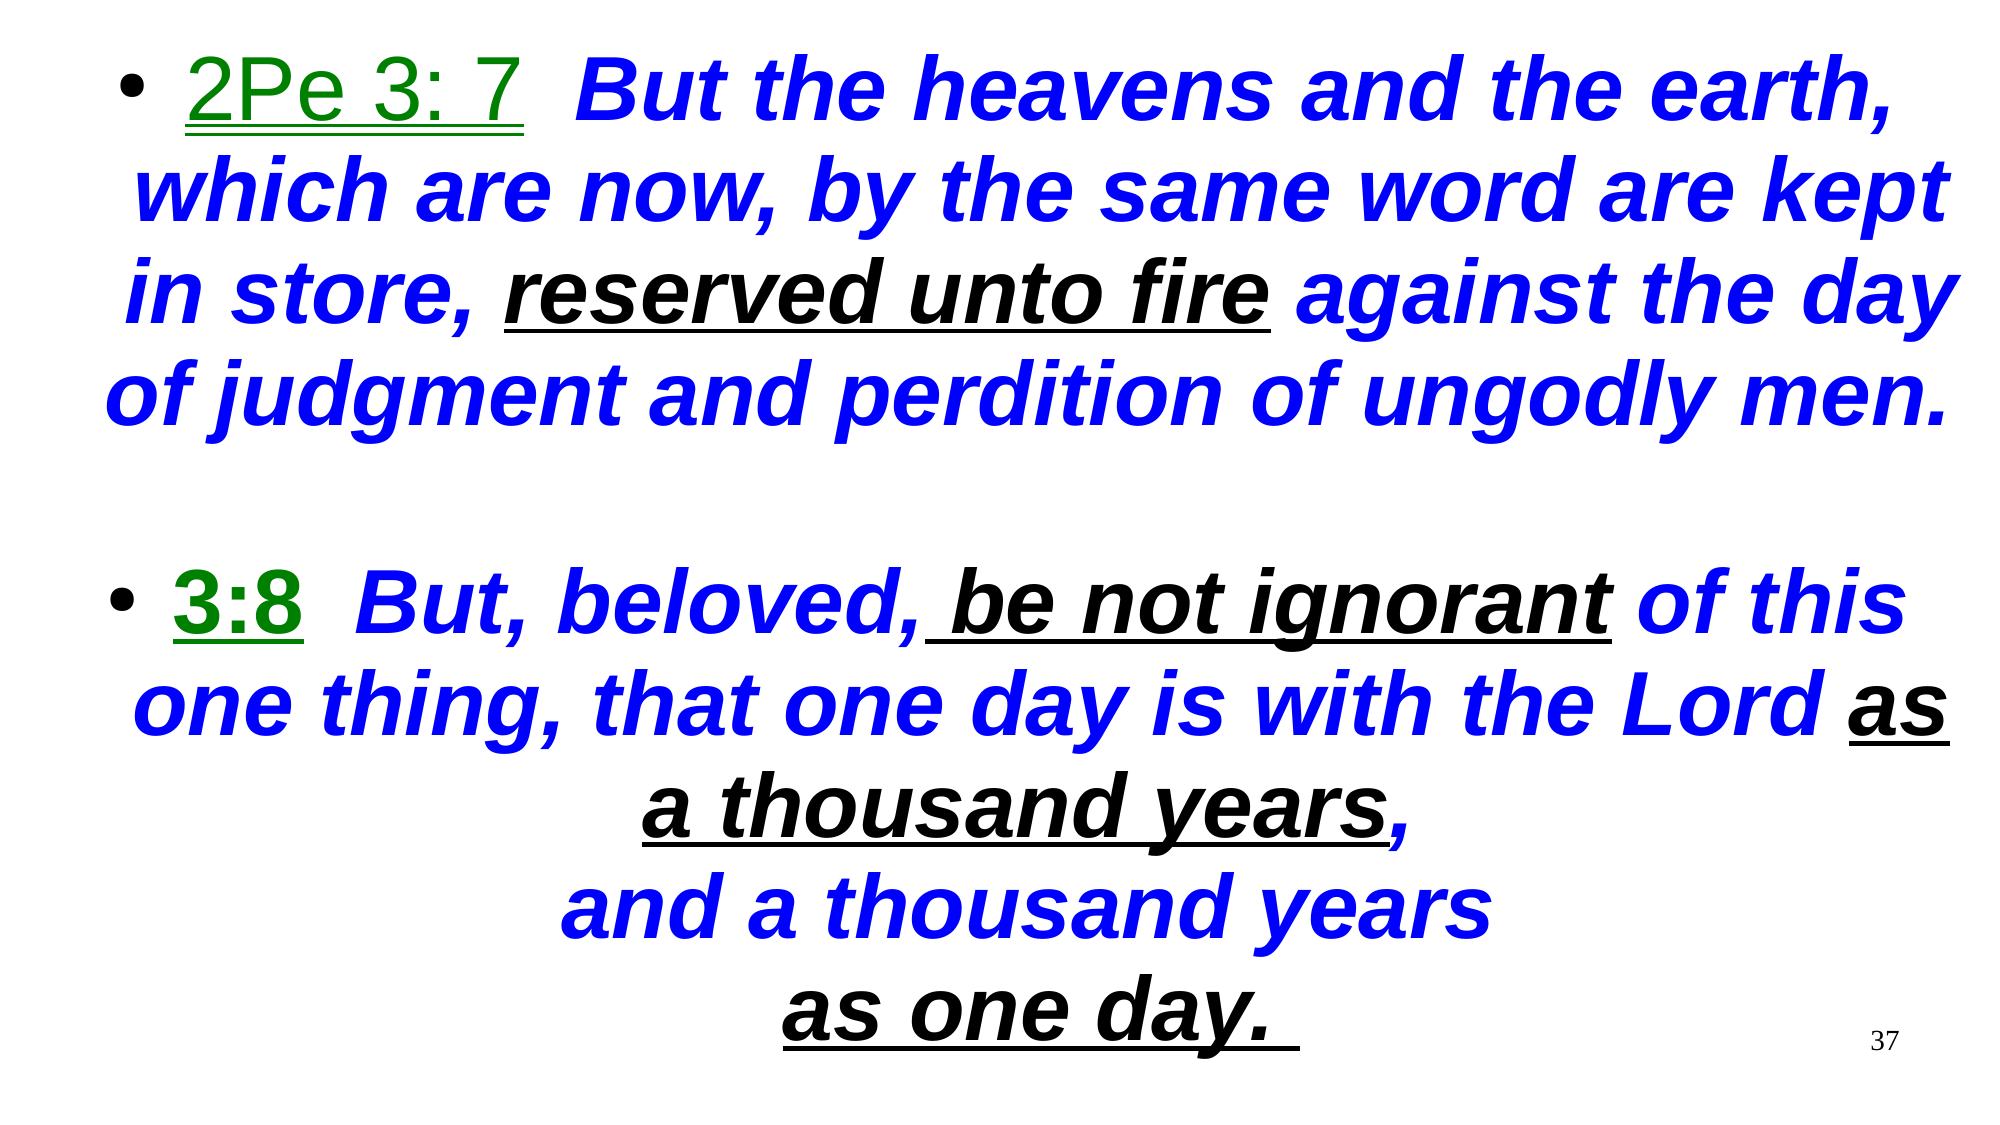

# 2Pe 3: 7  But the heavens and the earth, which are now, by the same word are kept in store, reserved unto fire against the day of judgment and perdition of ungodly men.
3:8  But, beloved, be not ignorant of this one thing, that one day is with the Lord as a thousand years,
and a thousand years
as one day.
37